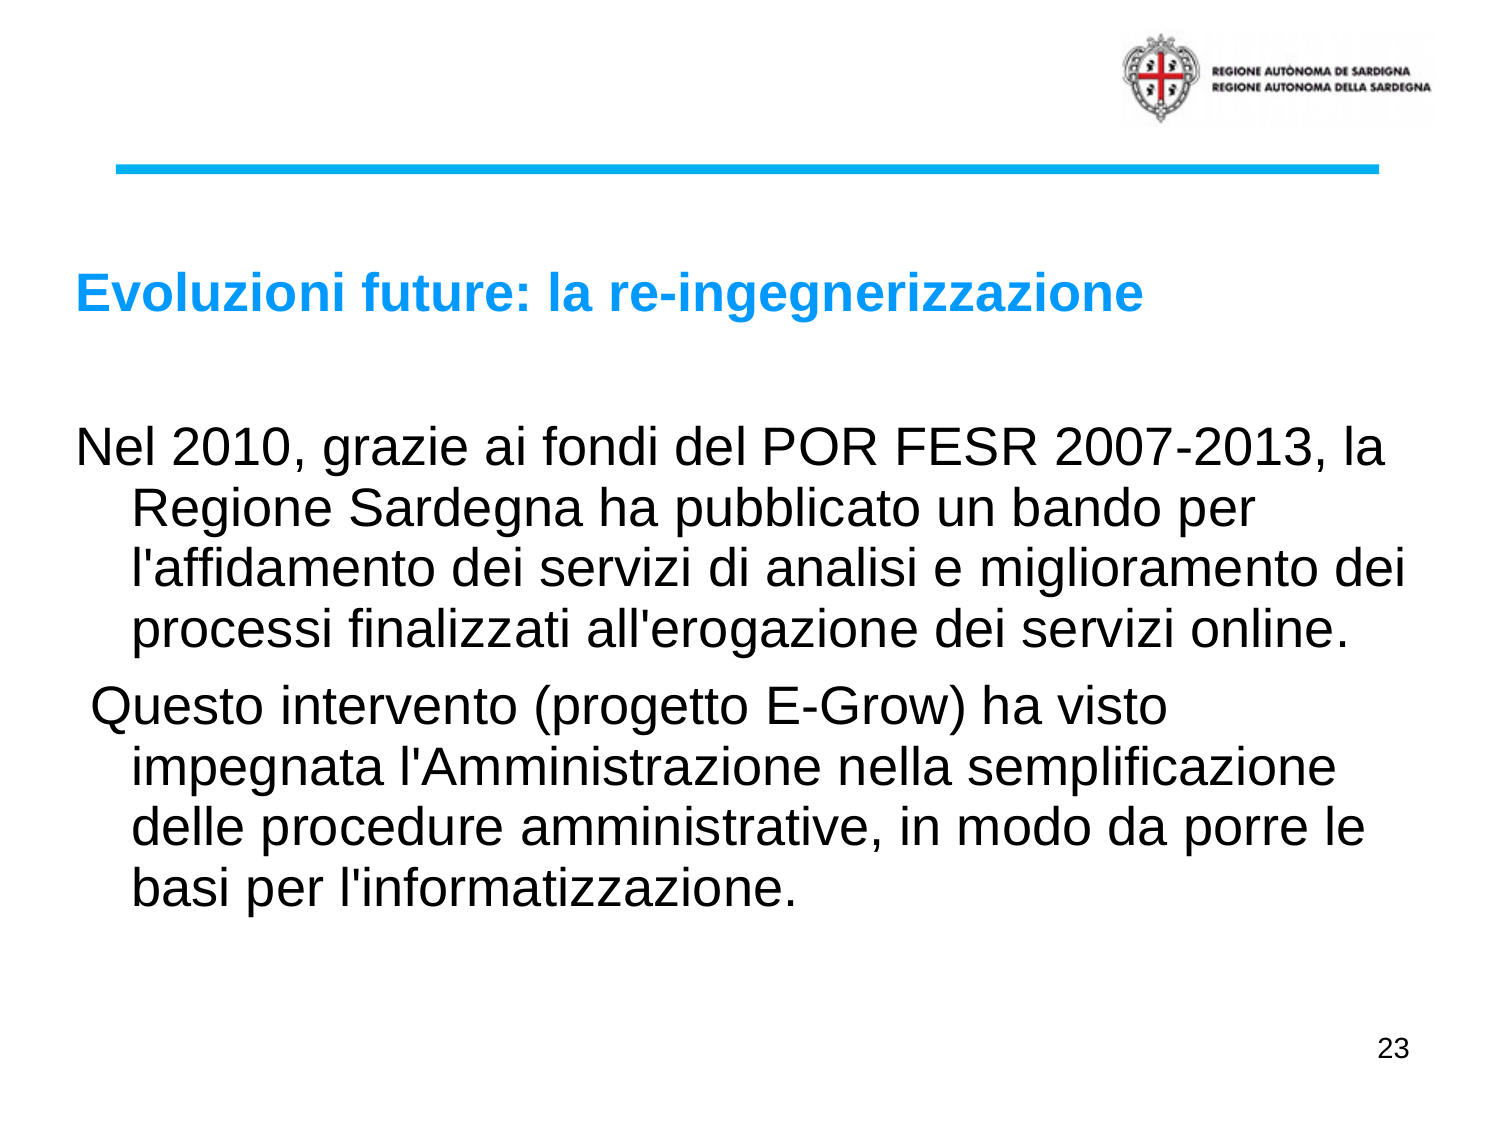

# Evoluzioni future: la re-ingegnerizzazione
Nel 2010, grazie ai fondi del POR FESR 2007-2013, la Regione Sardegna ha pubblicato un bando per l'affidamento dei servizi di analisi e miglioramento dei processi finalizzati all'erogazione dei servizi online.
 Questo intervento (progetto E-Grow) ha visto impegnata l'Amministrazione nella semplificazione delle procedure amministrative, in modo da porre le basi per l'informatizzazione.
23